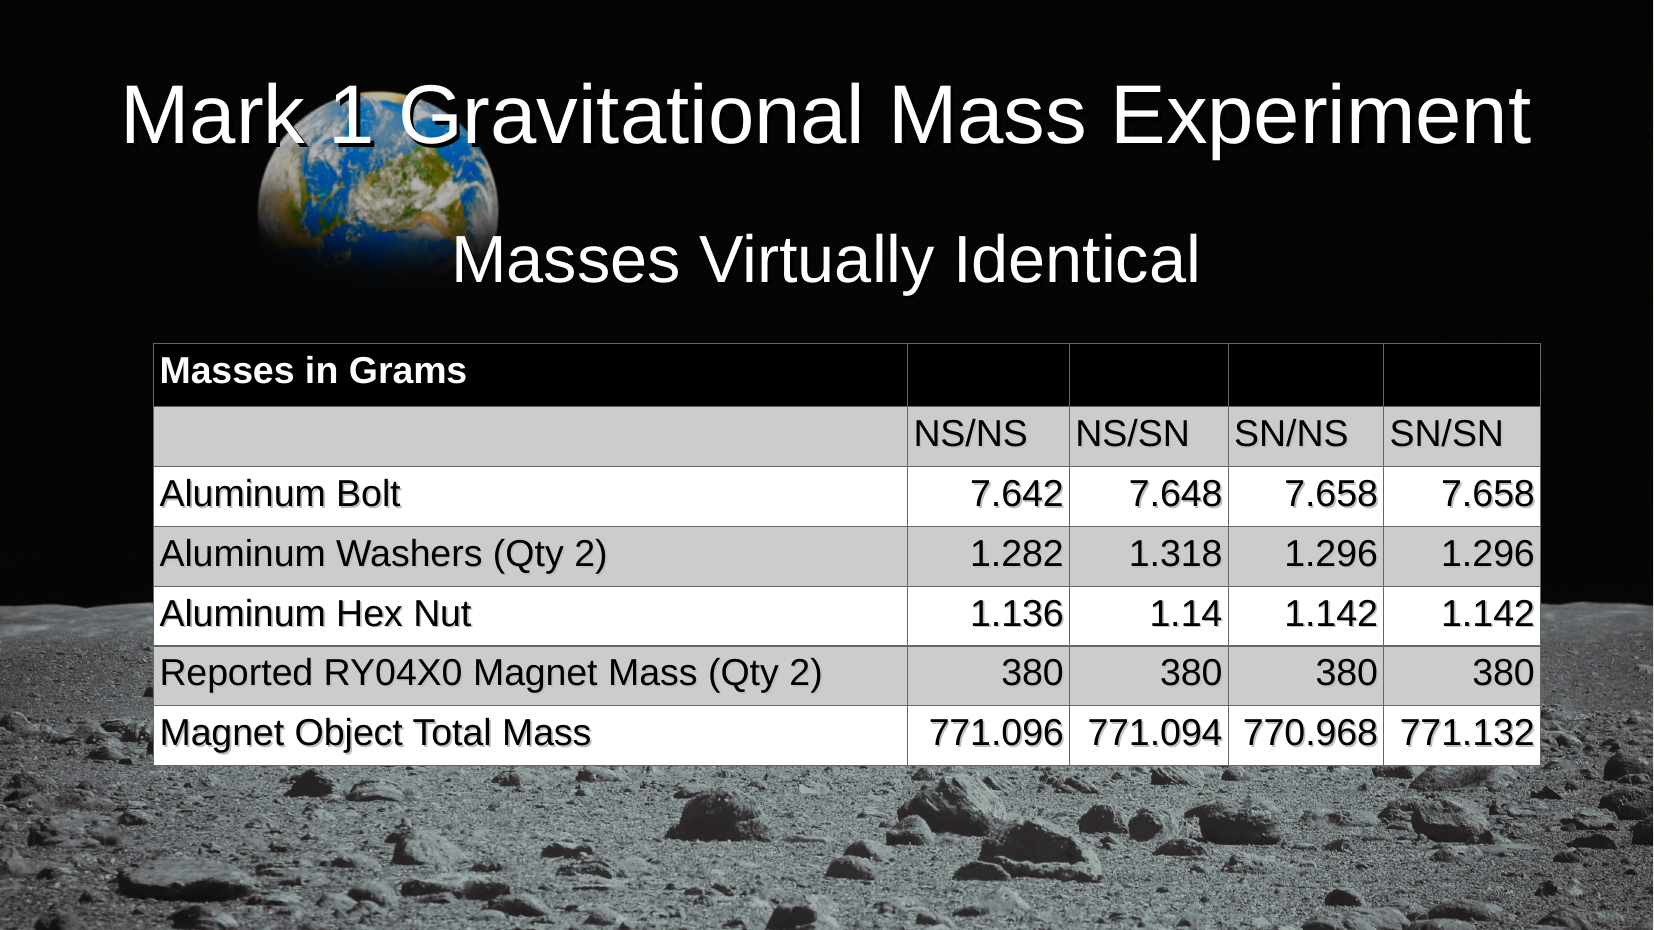

# Mark 1 Gravitational Mass Experiment
Masses Virtually Identical
| Masses in Grams | | | | |
| --- | --- | --- | --- | --- |
| | NS/NS | NS/SN | SN/NS | SN/SN |
| Aluminum Bolt | 7.642 | 7.648 | 7.658 | 7.658 |
| Aluminum Washers (Qty 2) | 1.282 | 1.318 | 1.296 | 1.296 |
| Aluminum Hex Nut | 1.136 | 1.14 | 1.142 | 1.142 |
| Reported RY04X0 Magnet Mass (Qty 2) | 380 | 380 | 380 | 380 |
| Magnet Object Total Mass | 771.096 | 771.094 | 770.968 | 771.132 |